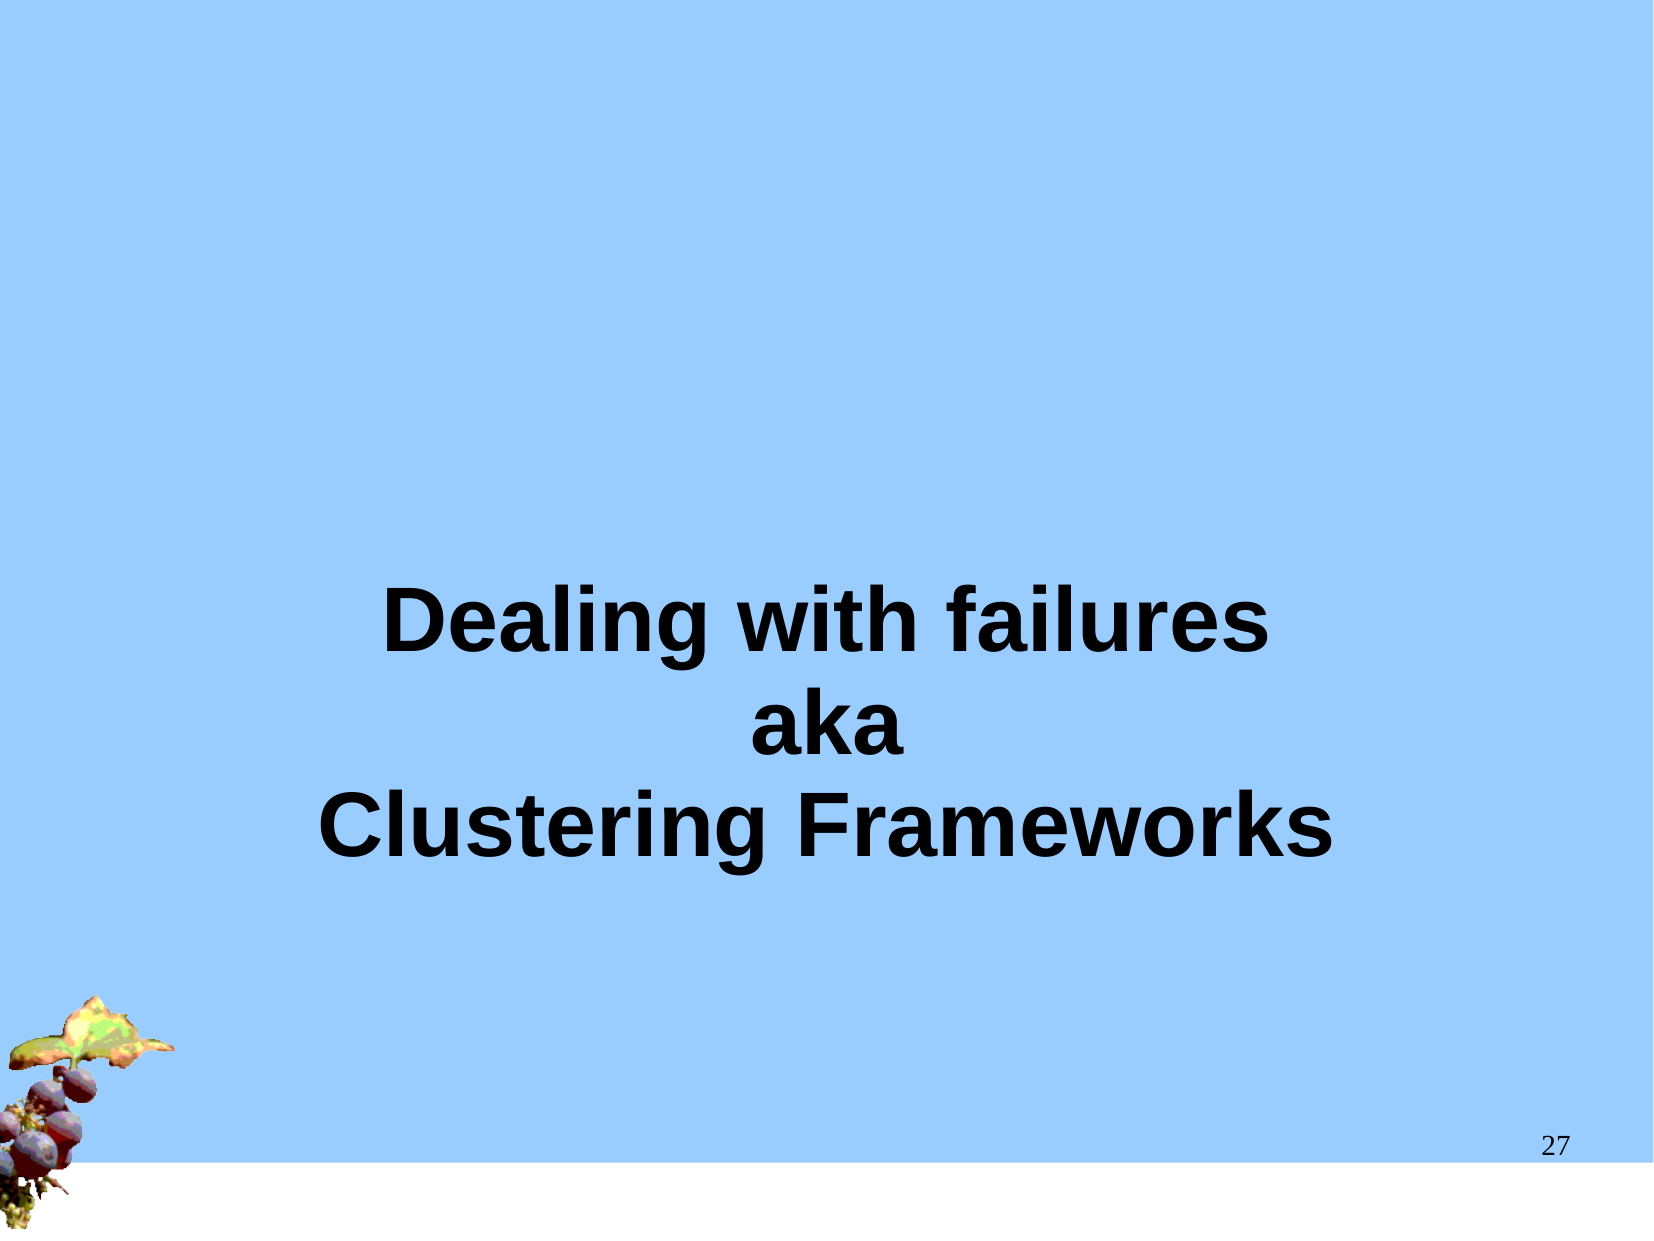

# Dealing with failures aka Clustering Frameworks
27